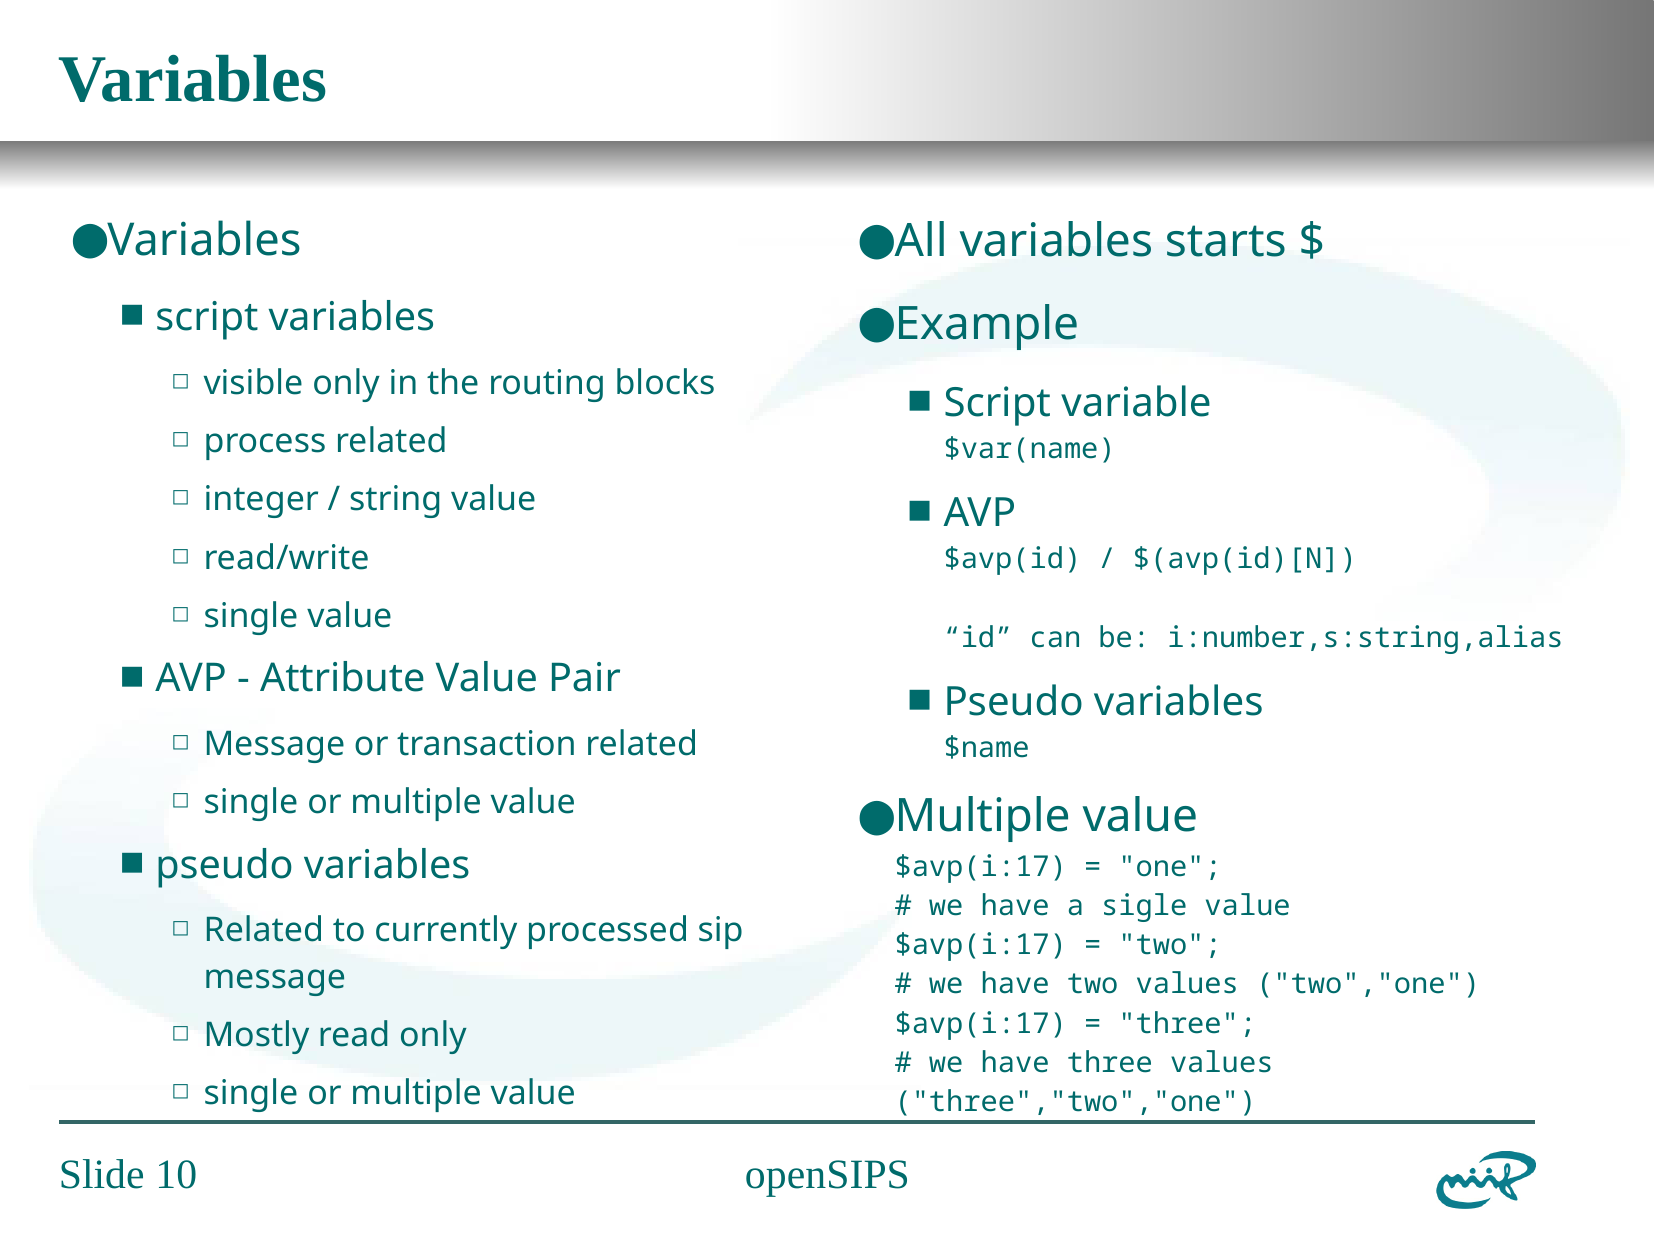

# Variables
Variables
script variables
visible only in the routing blocks
process related
integer / string value
read/write
single value
AVP - Attribute Value Pair
Message or transaction related
single or multiple value
pseudo variables
Related to currently processed sip message
Mostly read only
single or multiple value
All variables starts $
Example
Script variable
$var(name)
AVP
$avp(id) / $(avp(id)[N])
“id” can be: i:number,s:string,alias
Pseudo variables
$name
Multiple value
$avp(i:17) = "one";
# we have a sigle value
$avp(i:17) = "two";
# we have two values ("two","one")
$avp(i:17) = "three";
# we have three values ("three","two","one")
10
openSIPS